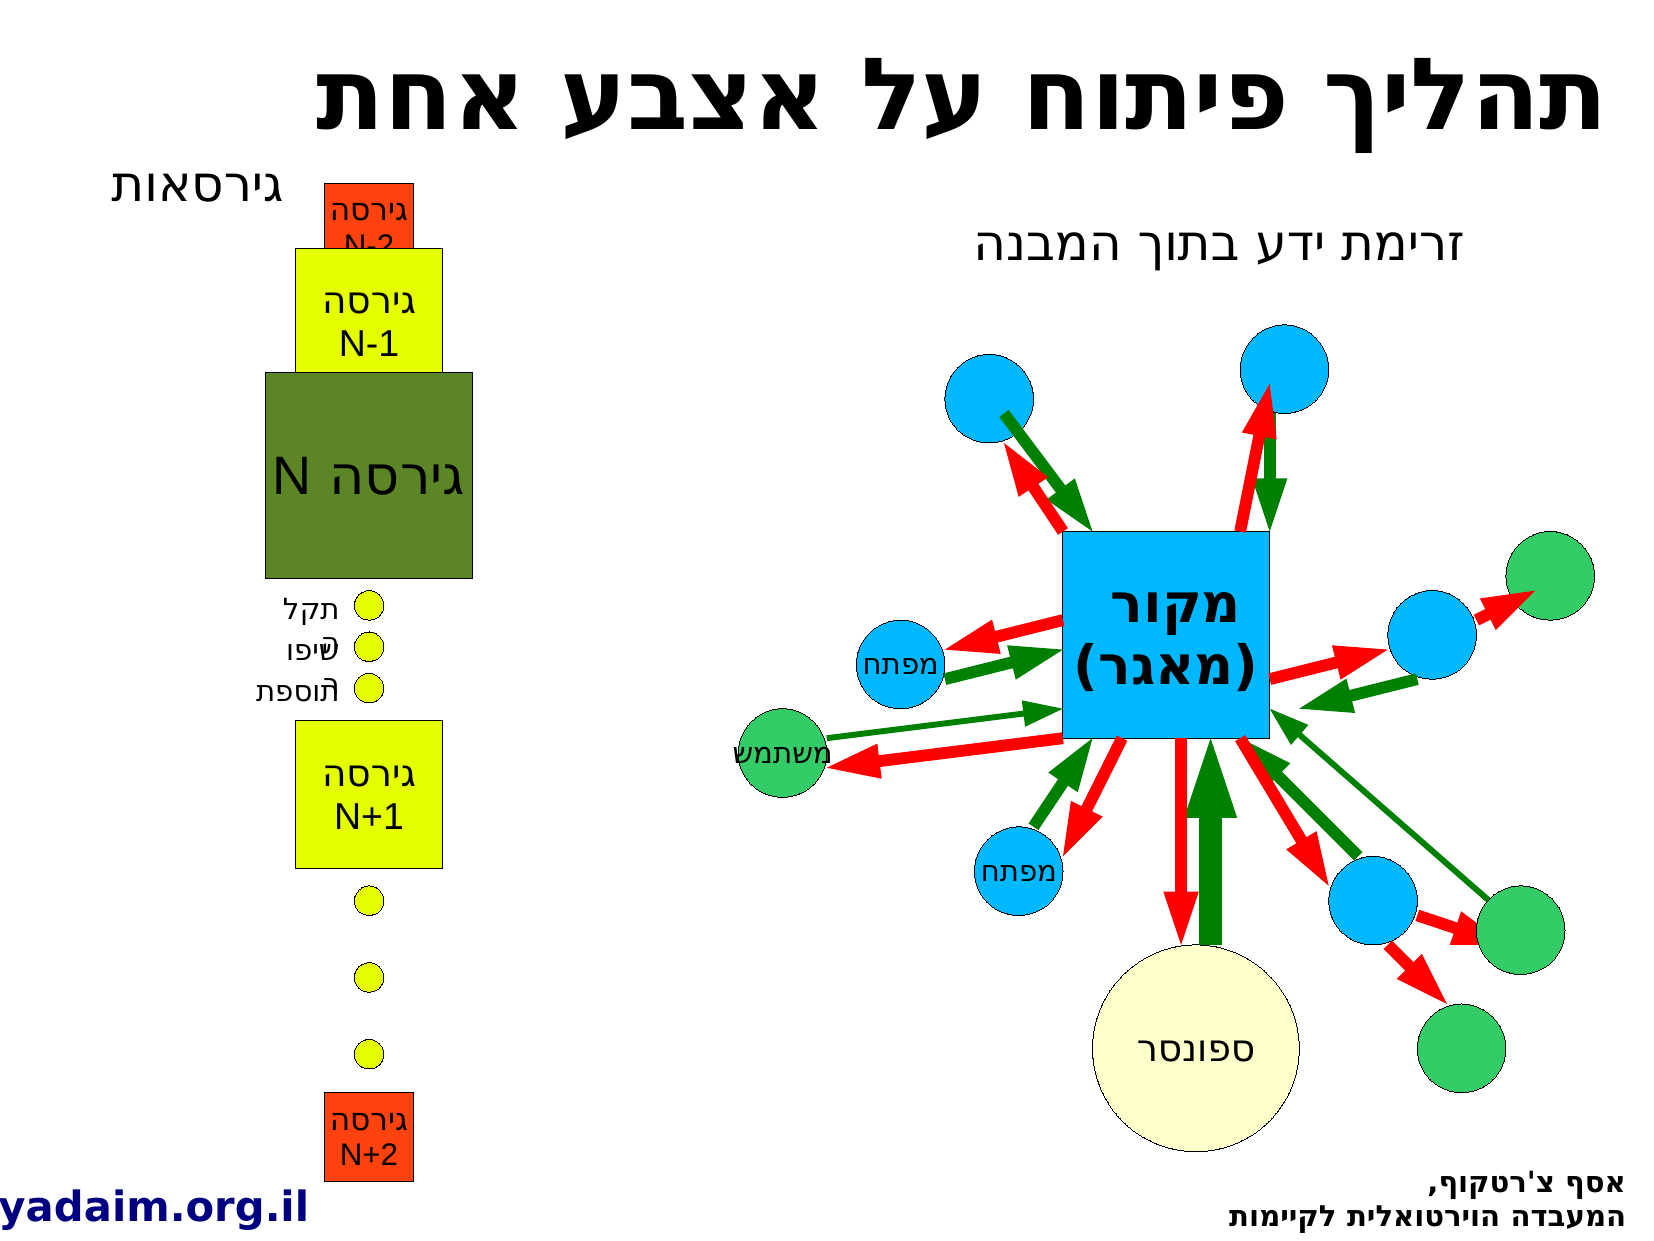

תהליך פיתוח על אצבע אחת
גירסאות
גירסה
N-2
זרימת ידע בתוך המבנה
גירסה
N-1
גירסה N
מקור
(מאגר)
תקלה
מפתח
שיפור
תוספת
משתמש
גירסה
N+1
מפתח
ספונסר
גירסה
N+2
אסף צ'רטקוף,
המעבדה הוירטואלית לקיימות
bayadaim.org.il